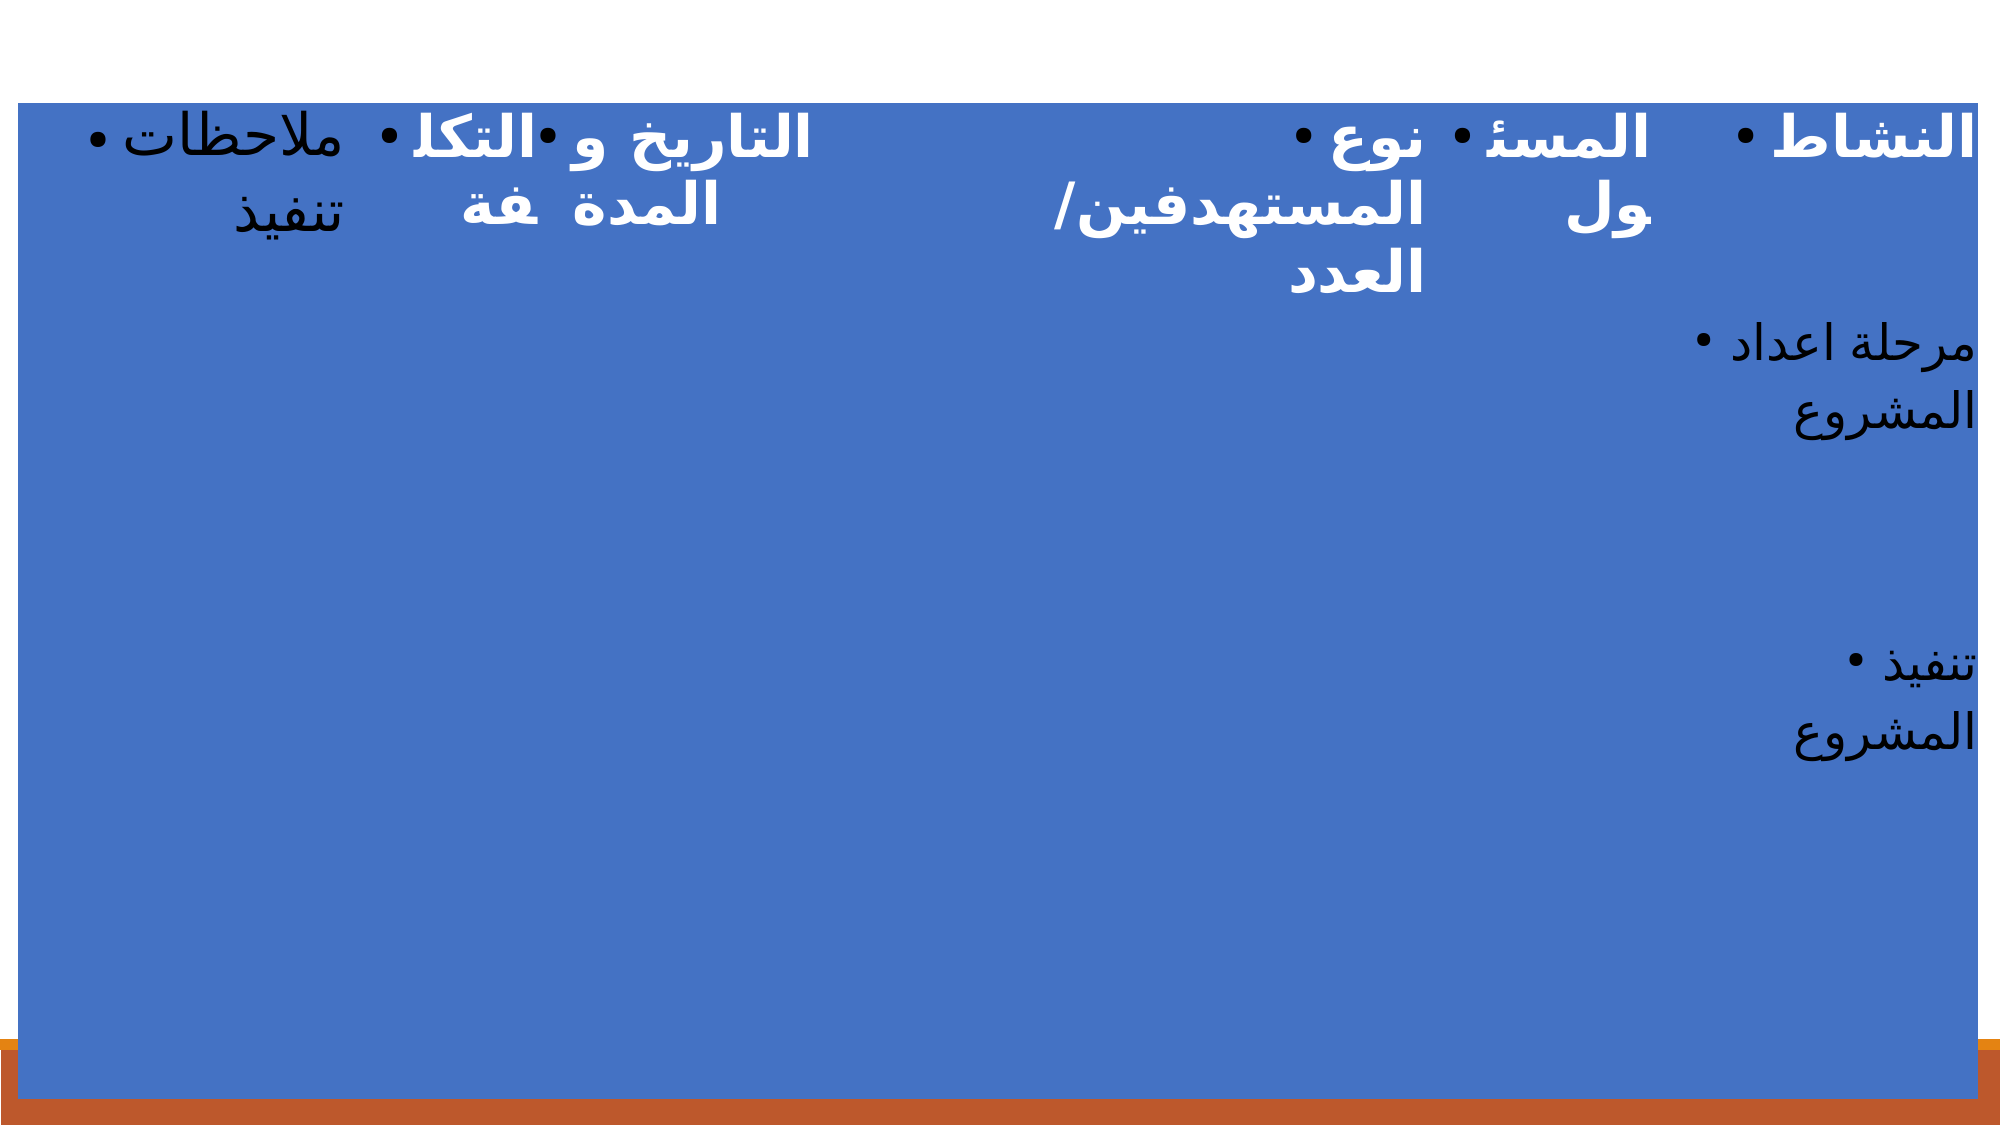

| ملاحظات تنفيذ | التكلفة | التاريخ و المدة | نوع المستهدفين/ العدد | المسئول | النشاط |
| --- | --- | --- | --- | --- | --- |
| | | | | | مرحلة اعداد المشروع |
| | | | | | |
| | | | | | تنفيذ المشروع |
| | | | | | |
| | | | | | |